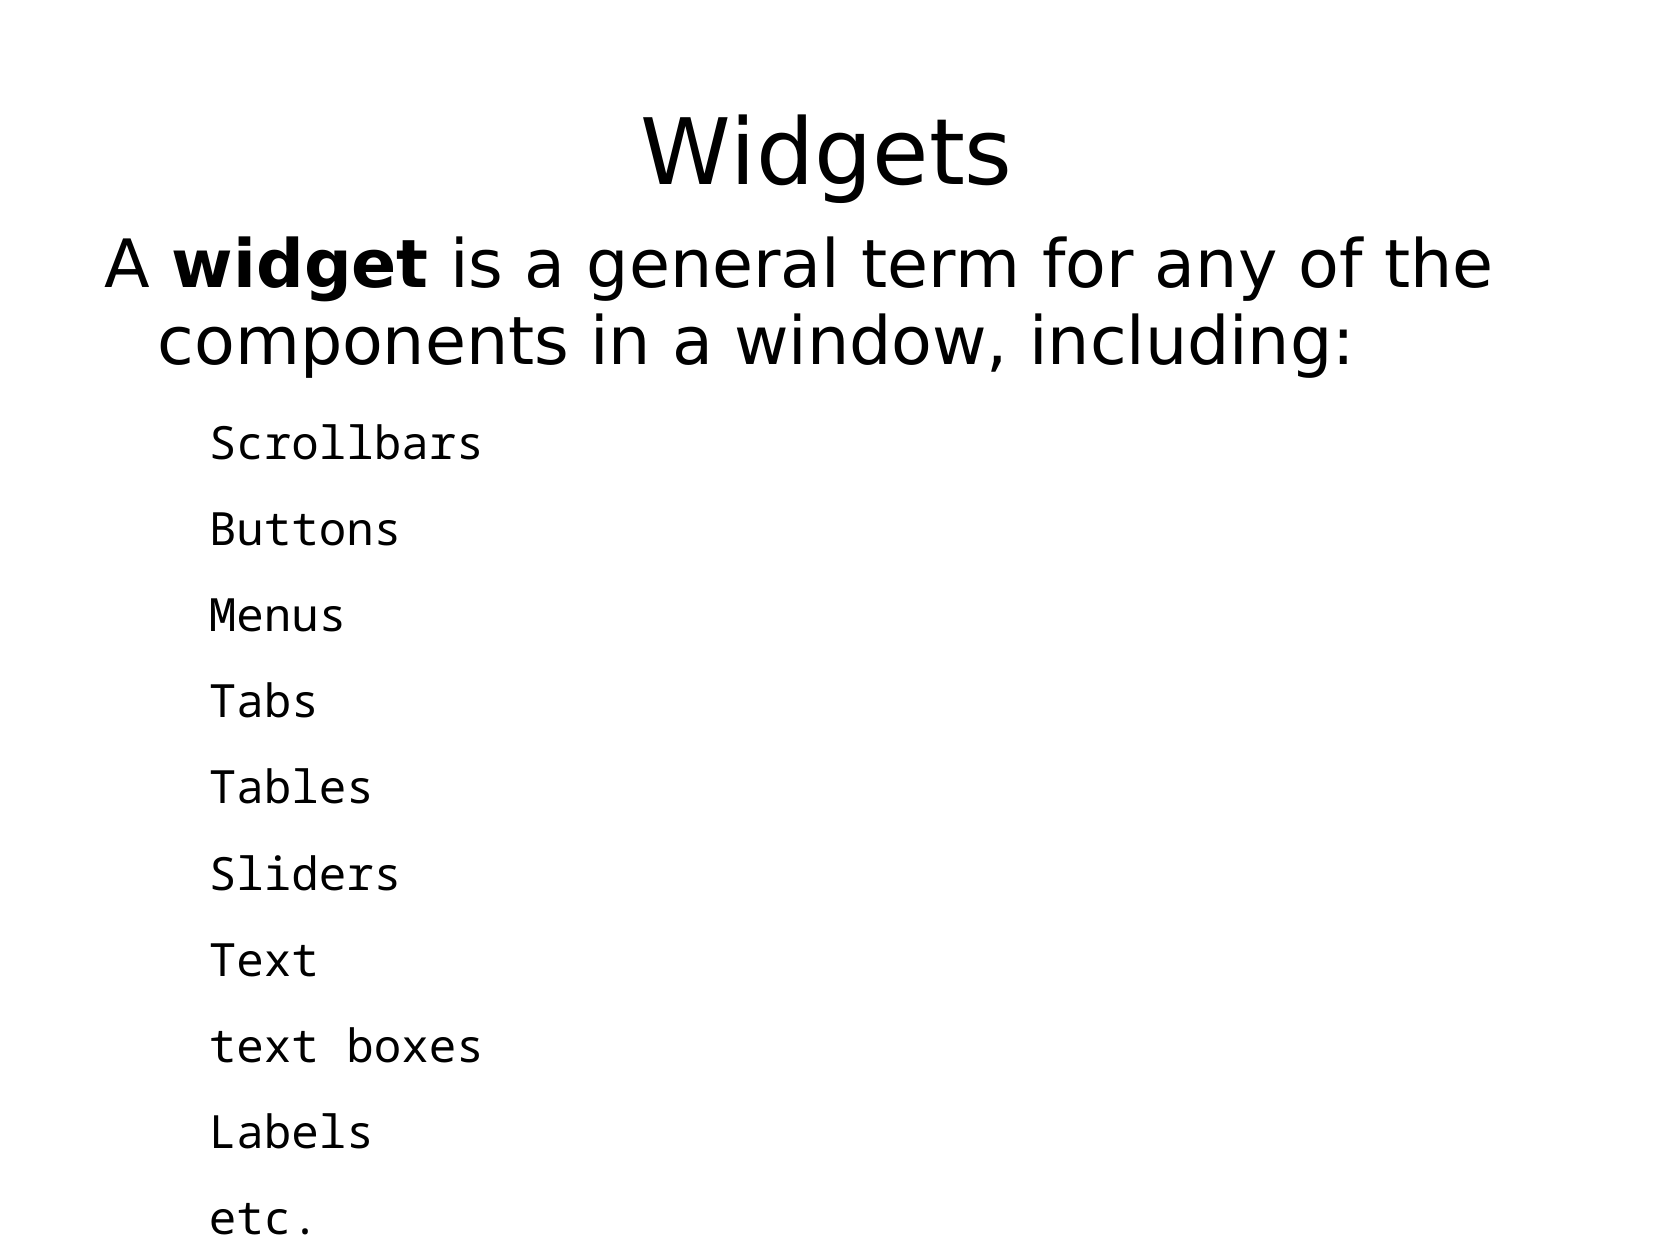

# Widgets
A widget is a general term for any of the components in a window, including:
 Scrollbars
 Buttons
 Menus
 Tabs
 Tables
 Sliders
 Text
 text boxes
 Labels
 etc.